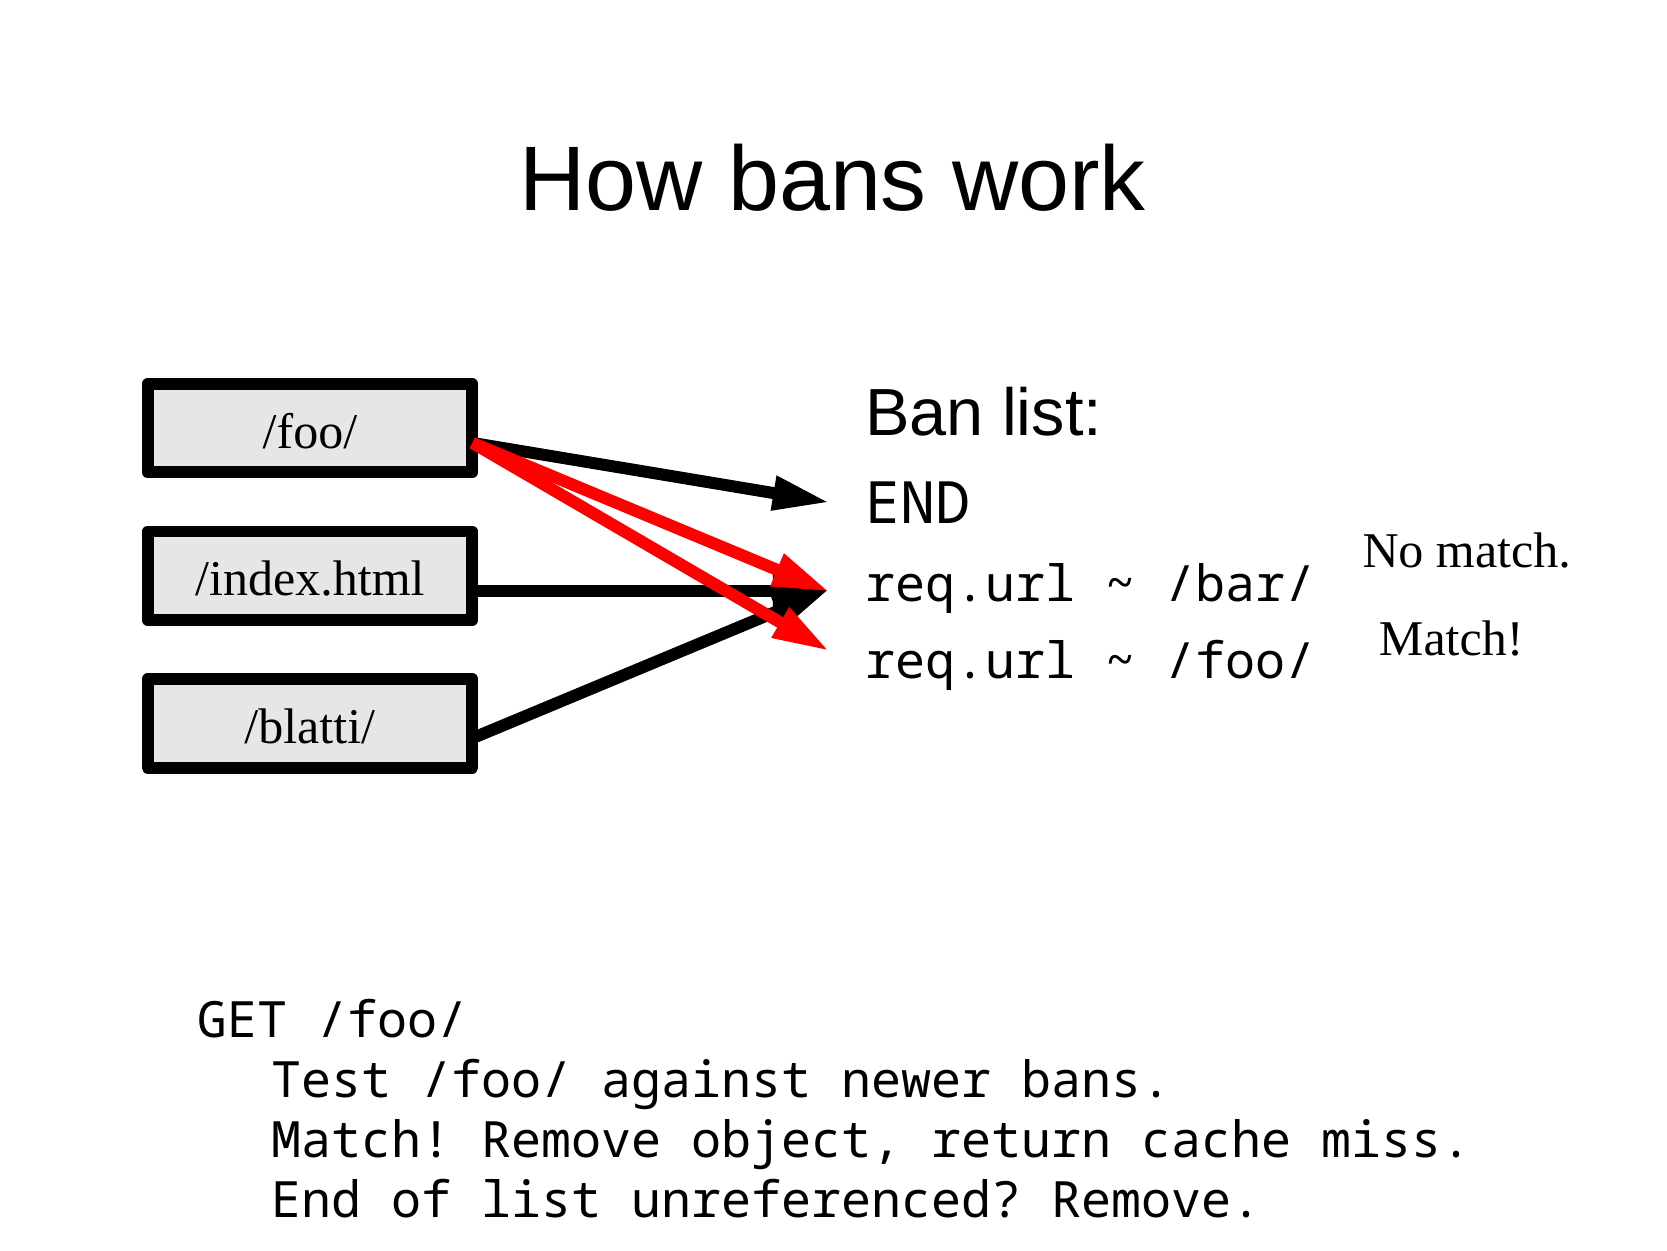

# How bans work
Ban list:
END
req.url ~ /bar/
req.url ~ /foo/
/foo/
No match.
/index.html
Match!
/blatti/
GET /foo/
	Test /foo/ against newer bans.
	Match! Remove object, return cache miss.
	End of list unreferenced? Remove.